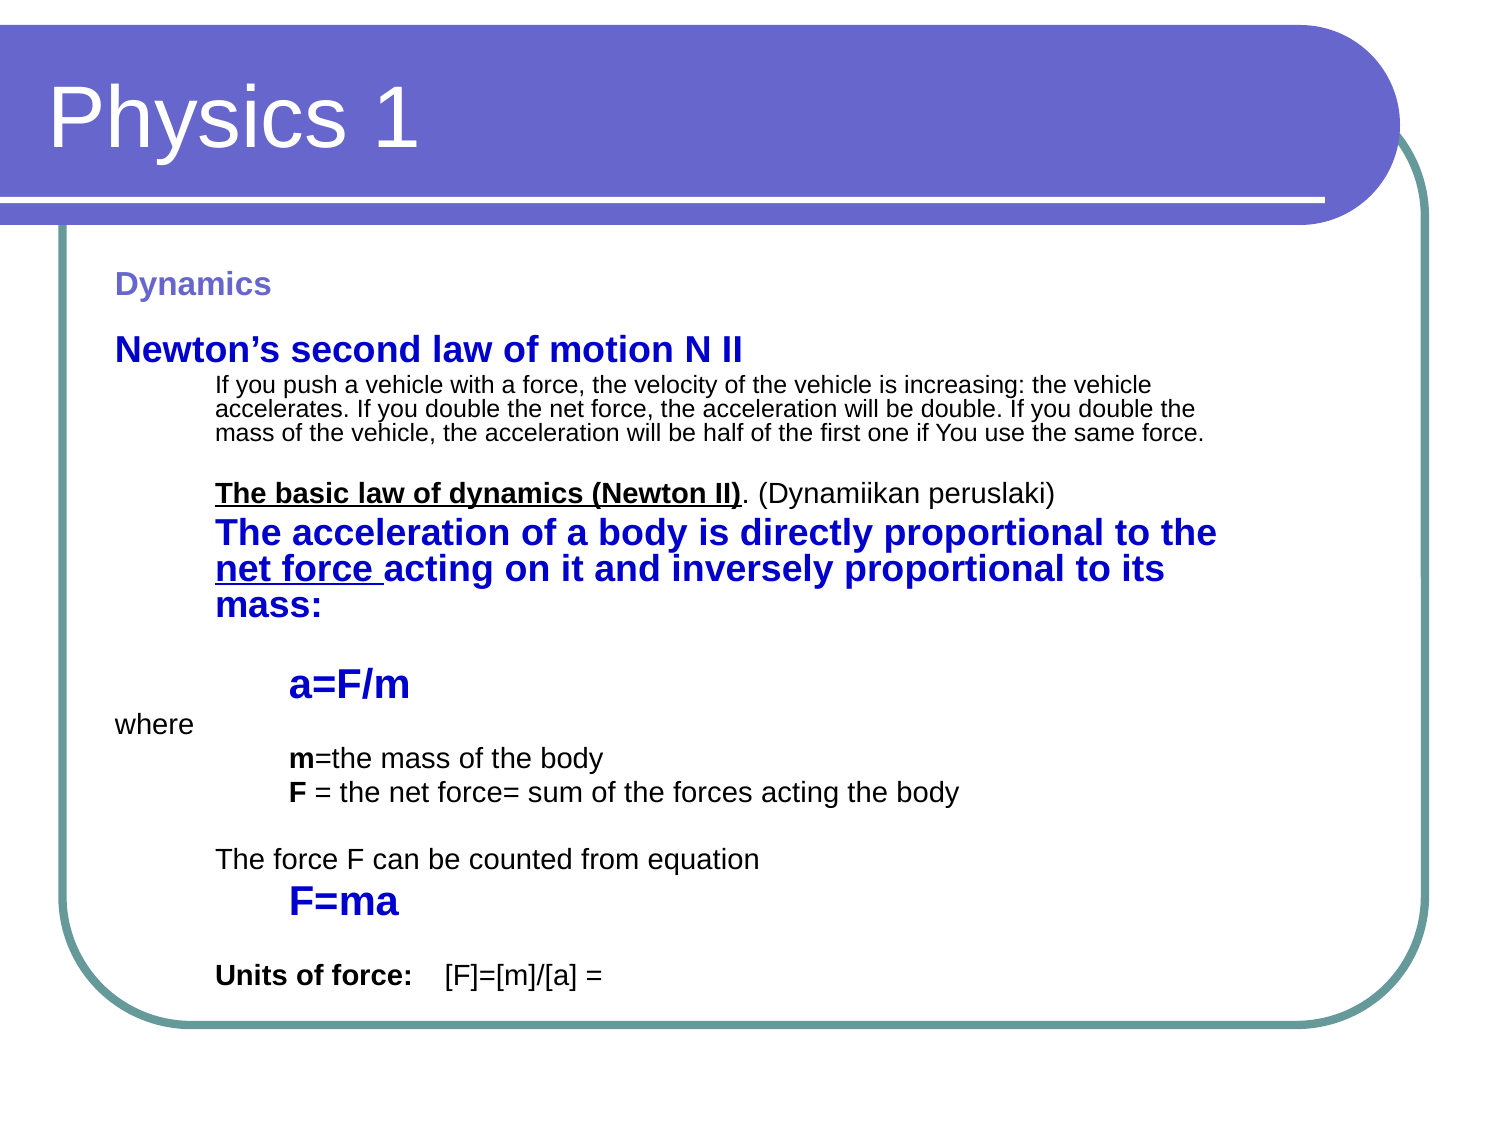

# Physics 1
Dynamics
Newton’s second law of motion N II
	If you push a vehicle with a force, the velocity of the vehicle is increasing: the vehicle accelerates. If you double the net force, the acceleration will be double. If you double the mass of the vehicle, the acceleration will be half of the first one if You use the same force.
	The basic law of dynamics (Newton II). (Dynamiikan peruslaki)
	The acceleration of a body is directly proportional to the net force acting on it and inversely proportional to its mass:
		a=F/m
where
		m=the mass of the body
		F = the net force= sum of the forces acting the body
	The force F can be counted from equation
		F=ma
	Units of force:	 [F]=[m]/[a] =